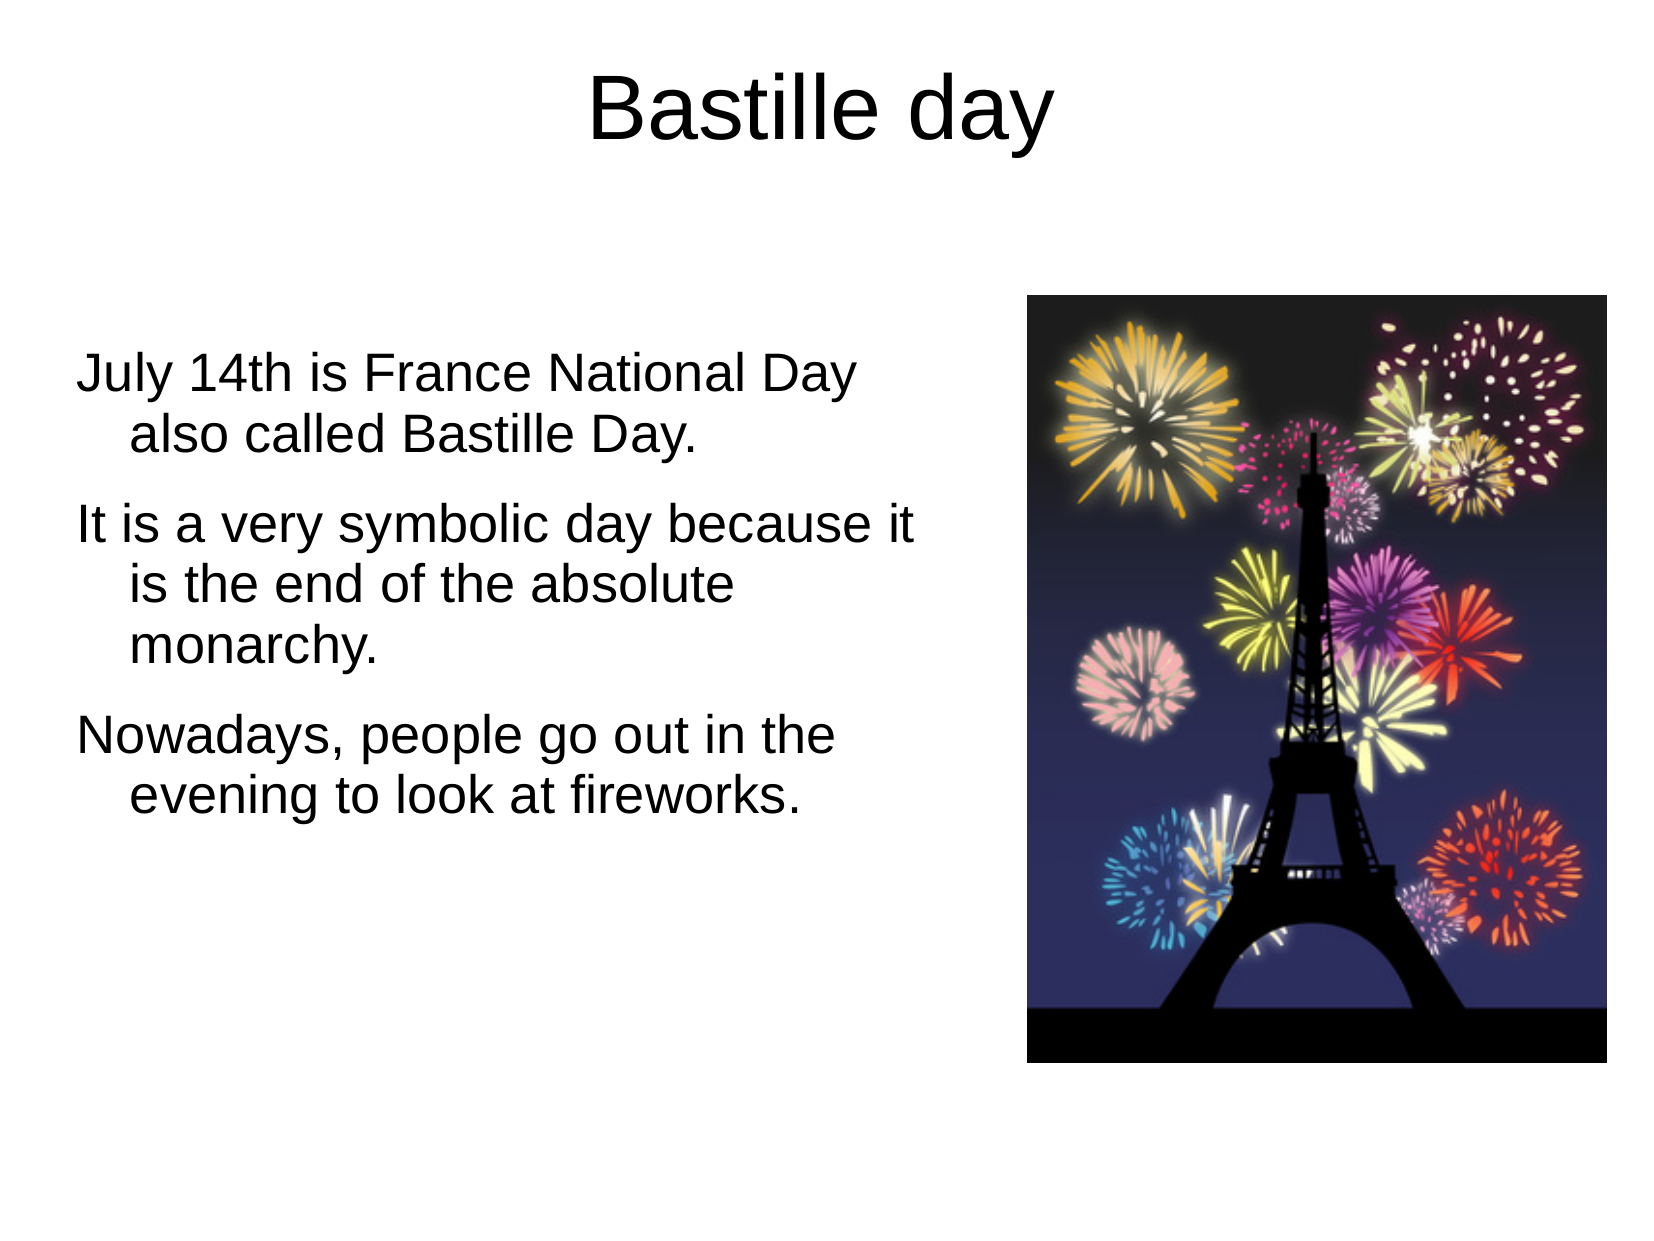

# Bastille day
July 14th is France National Day also called Bastille Day.
It is a very symbolic day because it is the end of the absolute monarchy.
Nowadays, people go out in the evening to look at fireworks.